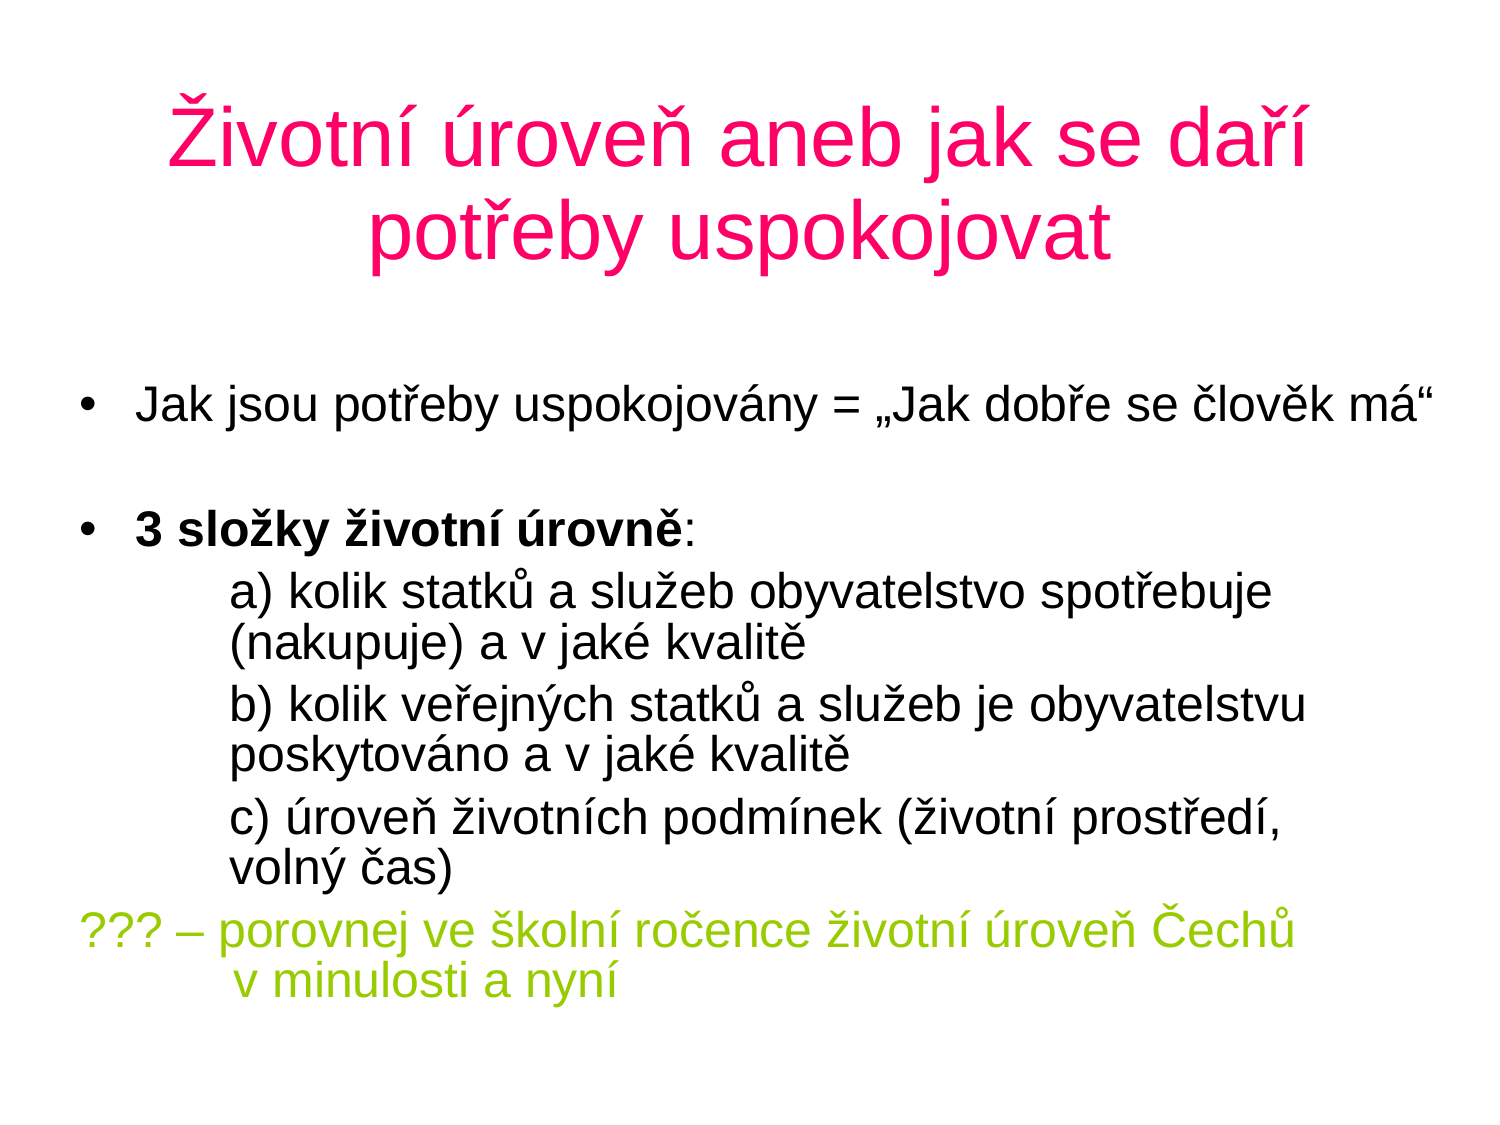

# Životní úroveň aneb jak se daří potřeby uspokojovat
Jak jsou potřeby uspokojovány = „Jak dobře se člověk má“
3 složky životní úrovně:
		a) kolik statků a služeb obyvatelstvo spotřebuje 		(nakupuje) a v jaké kvalitě
		b) kolik veřejných statků a služeb je obyvatelstvu 		poskytováno a v jaké kvalitě
		c) úroveň životních podmínek (životní prostředí, 		volný čas)
??? – porovnej ve školní ročence životní úroveň Čechů v minulosti a nyní